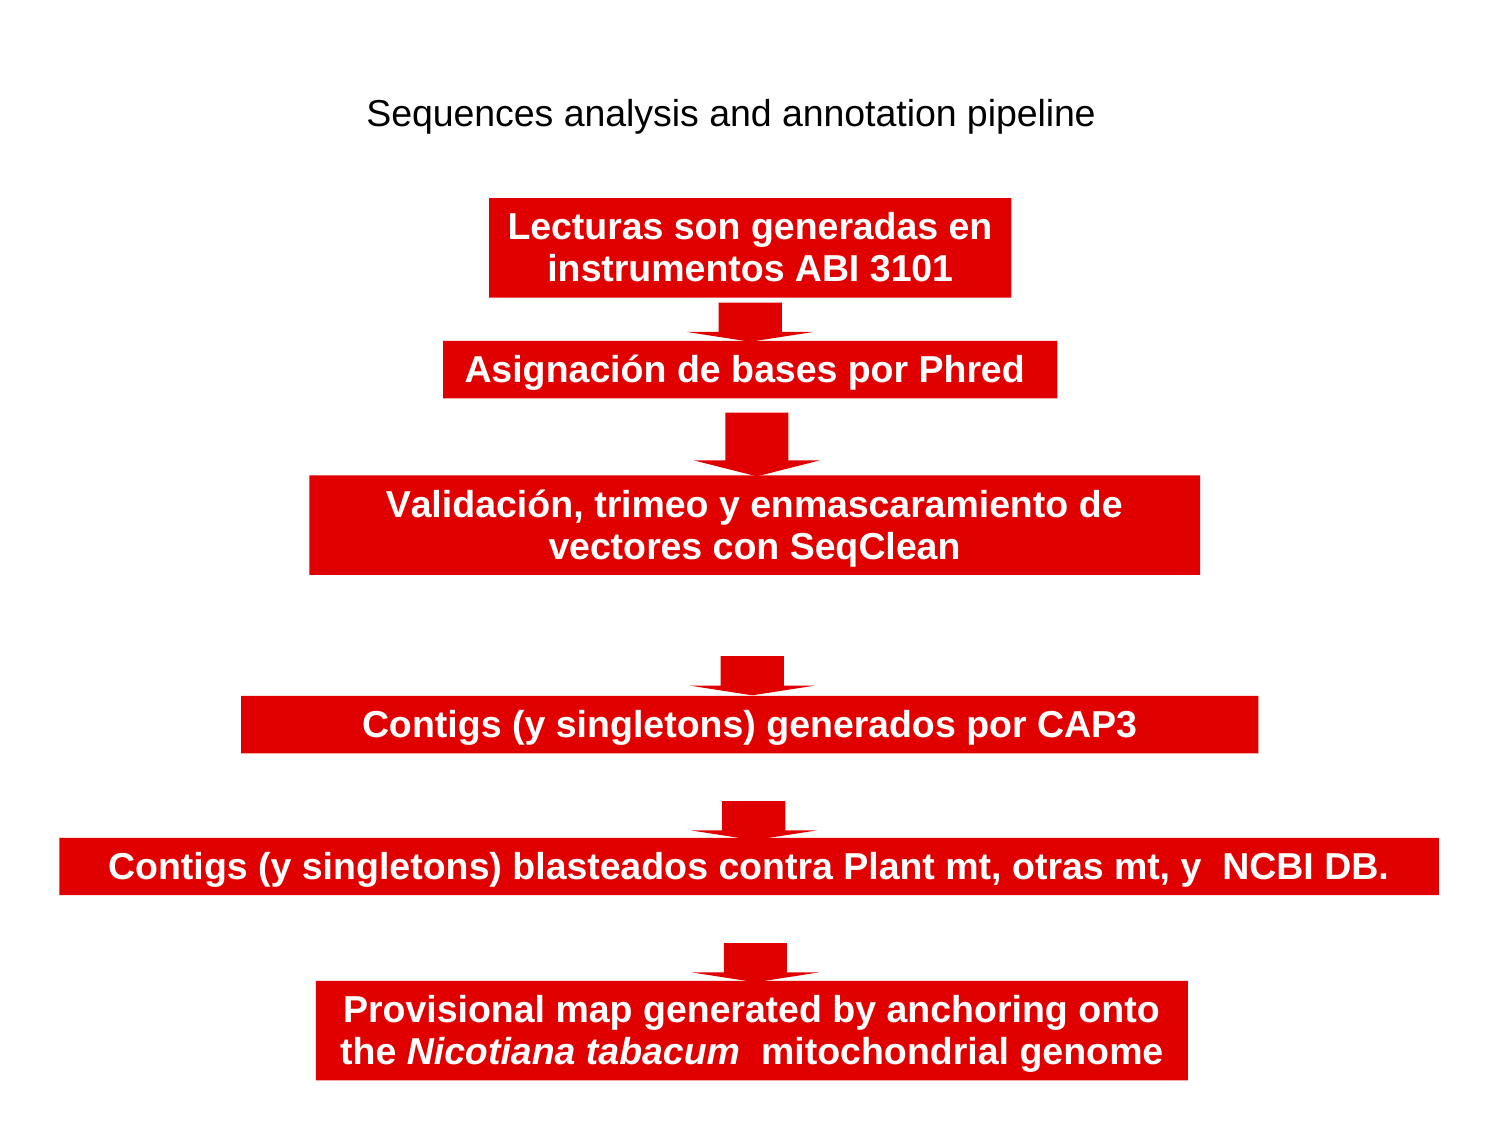

Sequences analysis and annotation pipeline
Lecturas son generadas en instrumentos ABI 3101
Asignación de bases por Phred
Validación, trimeo y enmascaramiento de vectores con SeqClean
Contigs (y singletons) generados por CAP3
Contigs (y singletons) blasteados contra Plant mt, otras mt, y NCBI DB.
Provisional map generated by anchoring onto the Nicotiana tabacum mitochondrial genome